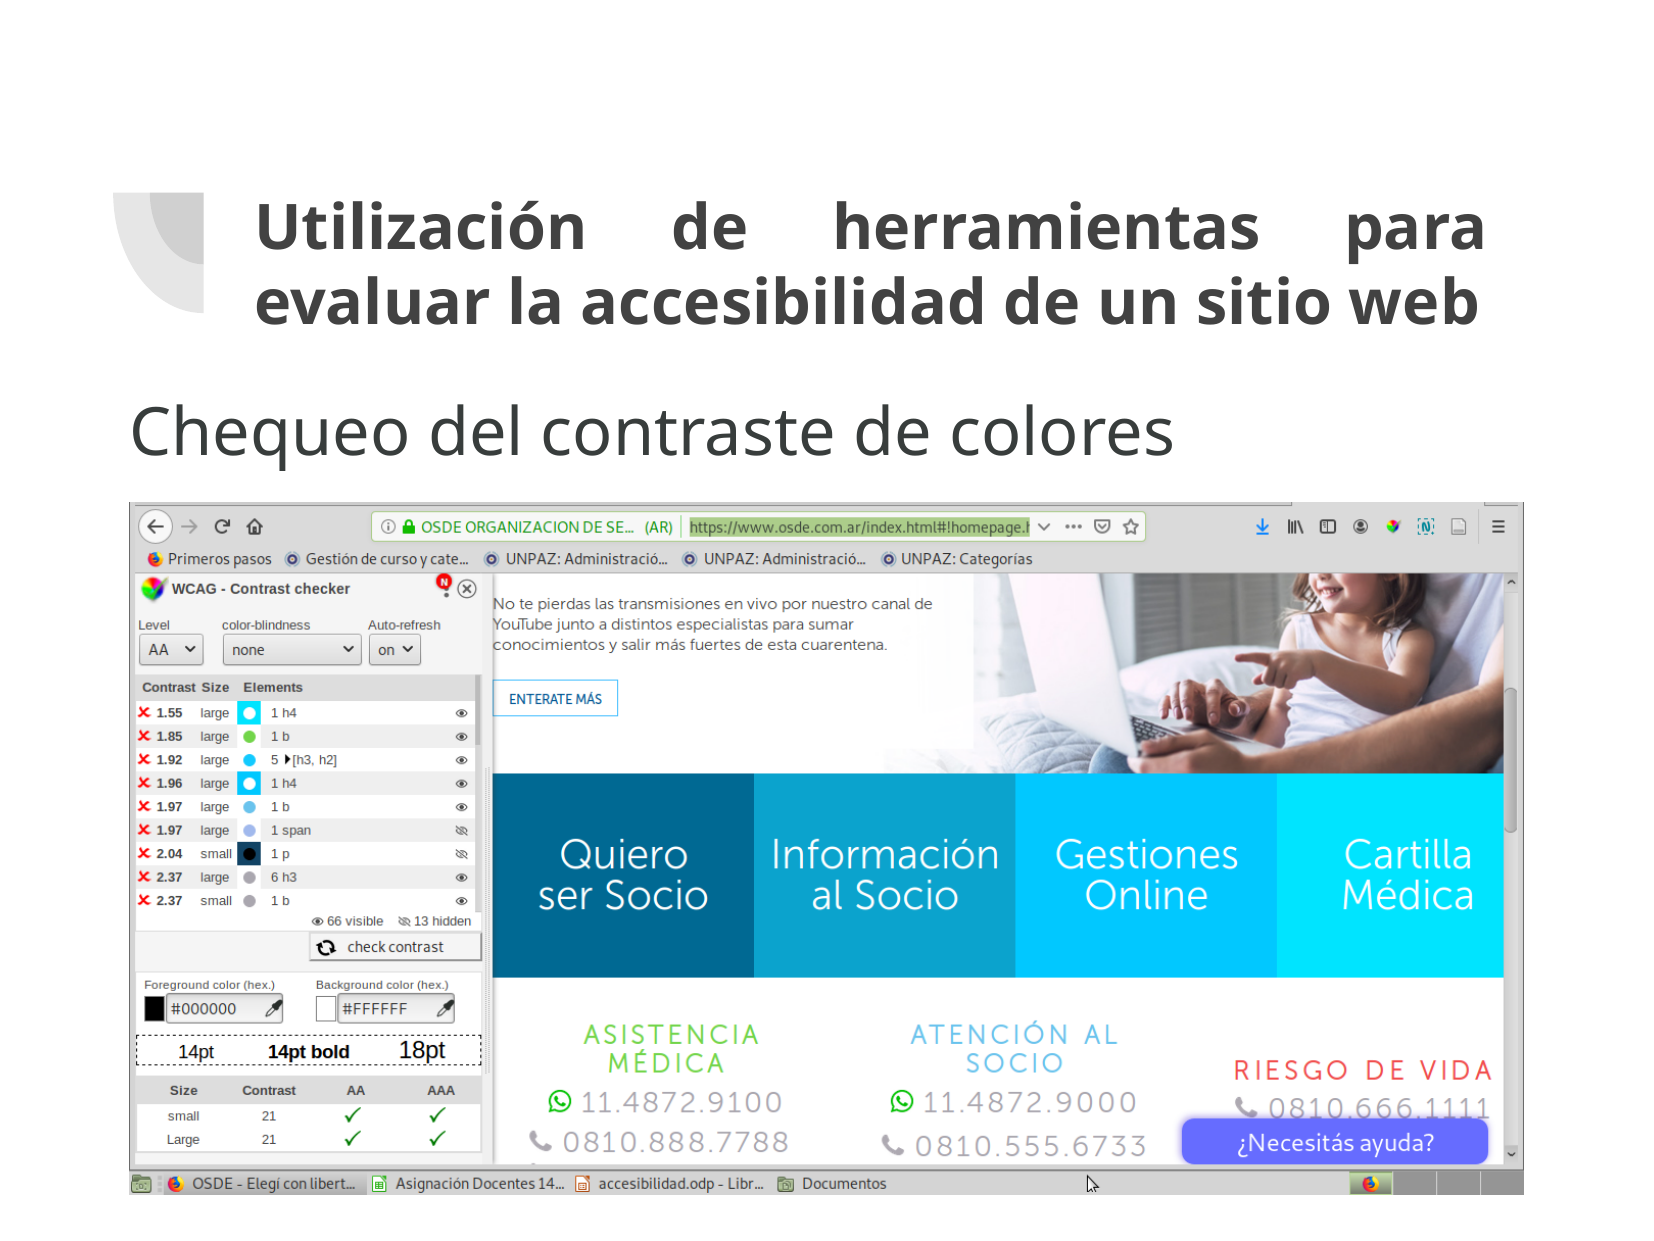

# Utilización de herramientas para evaluar la accesibilidad de un sitio web
Chequeo del contraste de colores